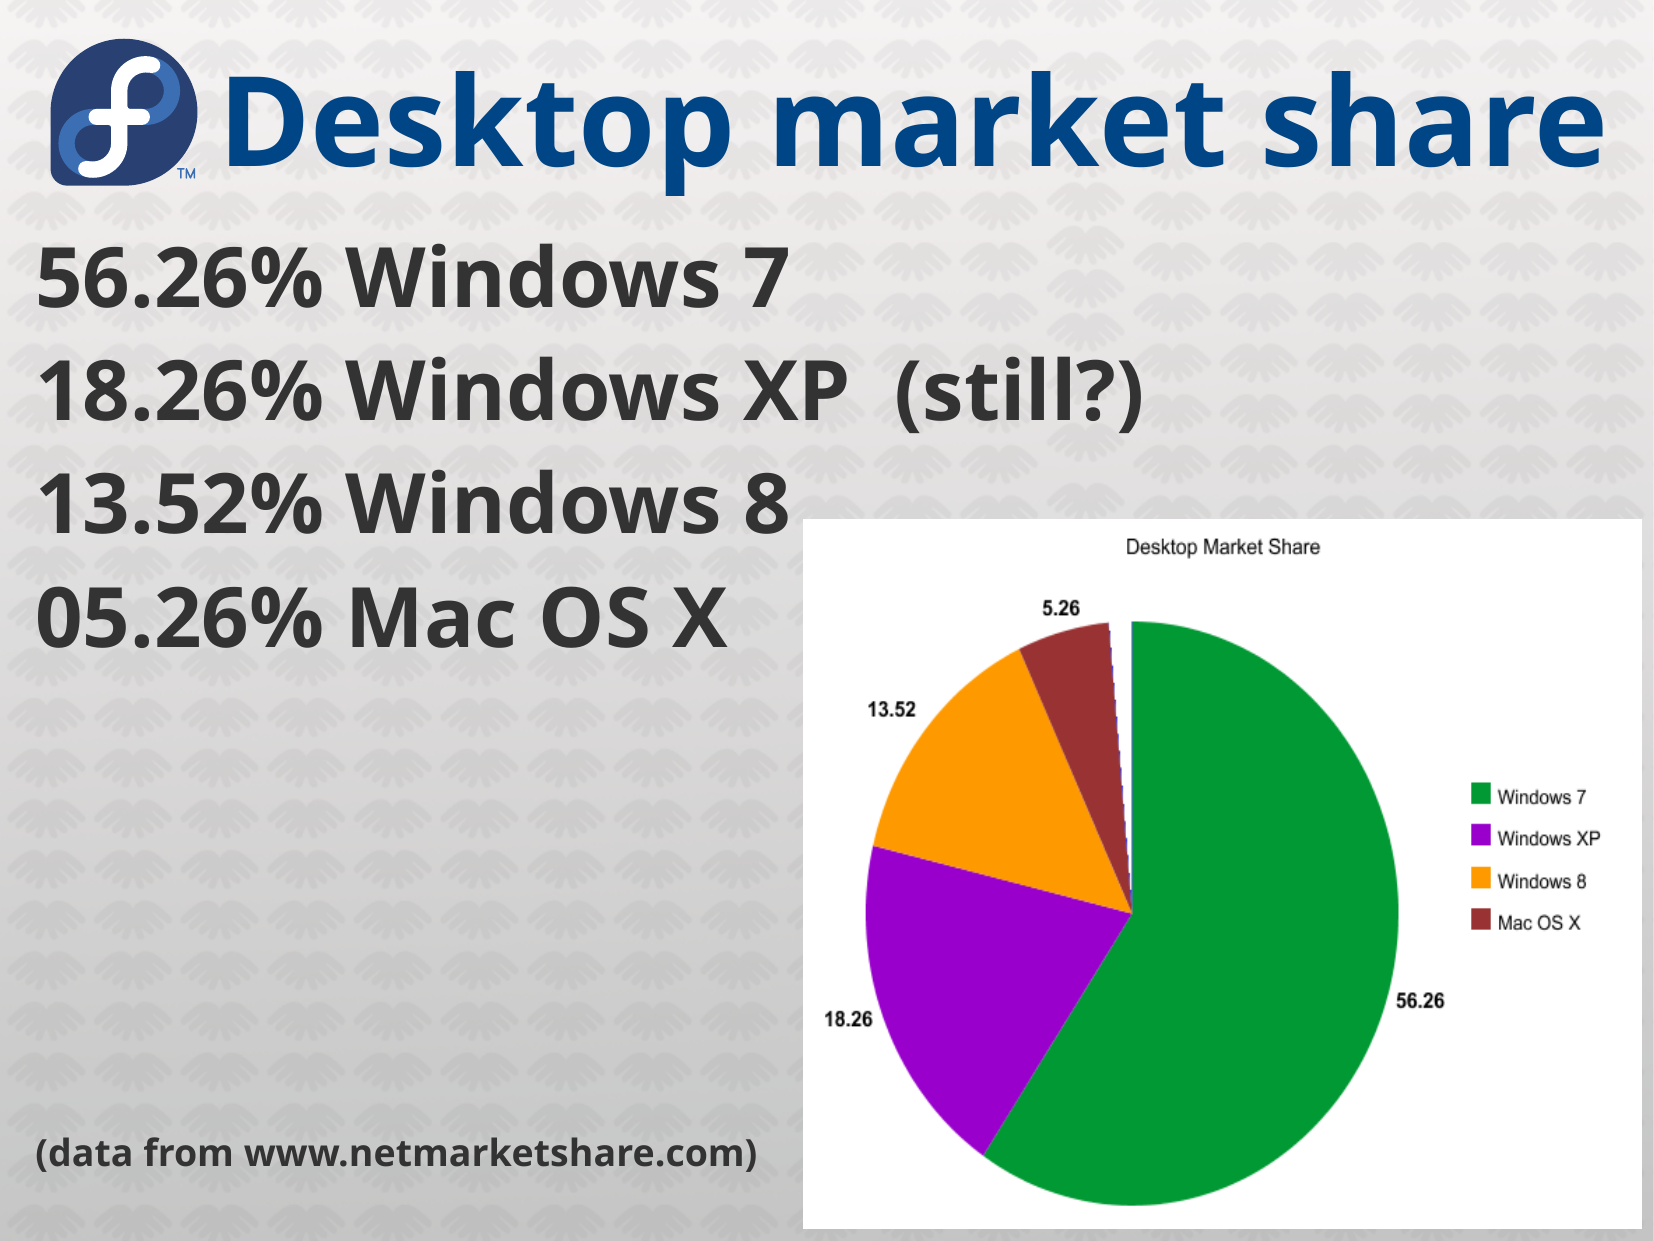

# Desktop market share
56.26% Windows 7
18.26% Windows XP (still?)
13.52% Windows 8
05.26% Mac OS X
(data from www.netmarketshare.com)